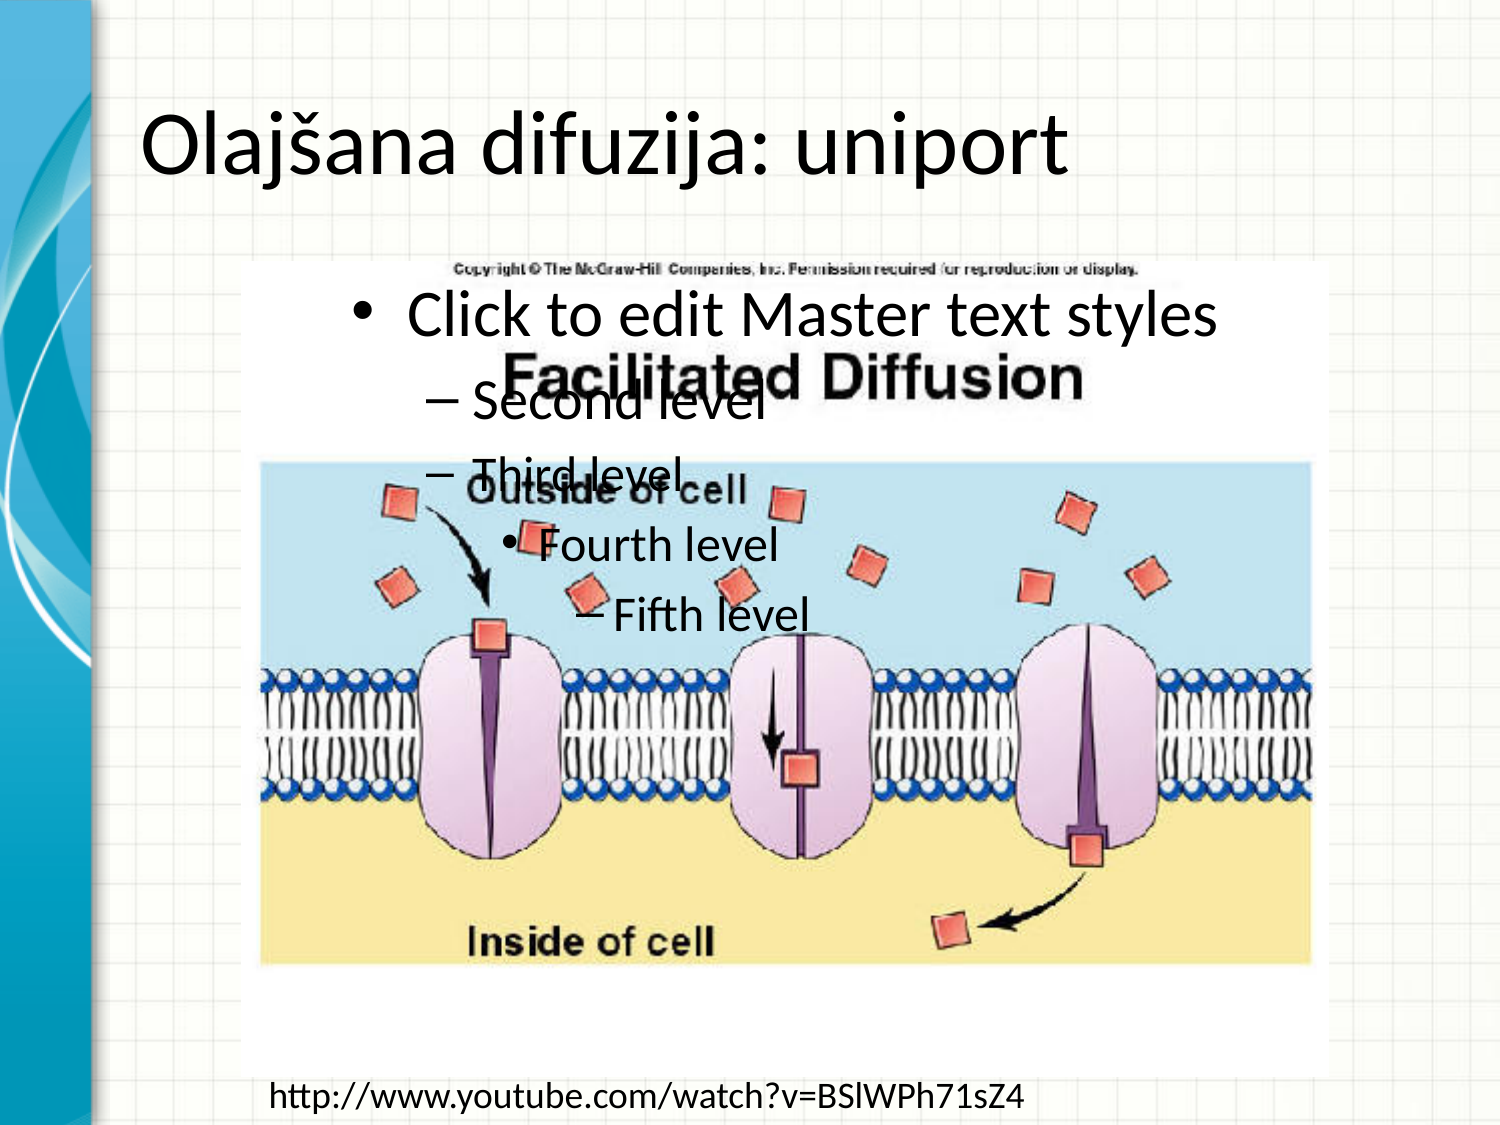

# Olajšana difuzija: uniport
Click to edit Master text styles
Second level
Third level
Fourth level
Fifth level
http://www.youtube.com/watch?v=BSlWPh71sZ4